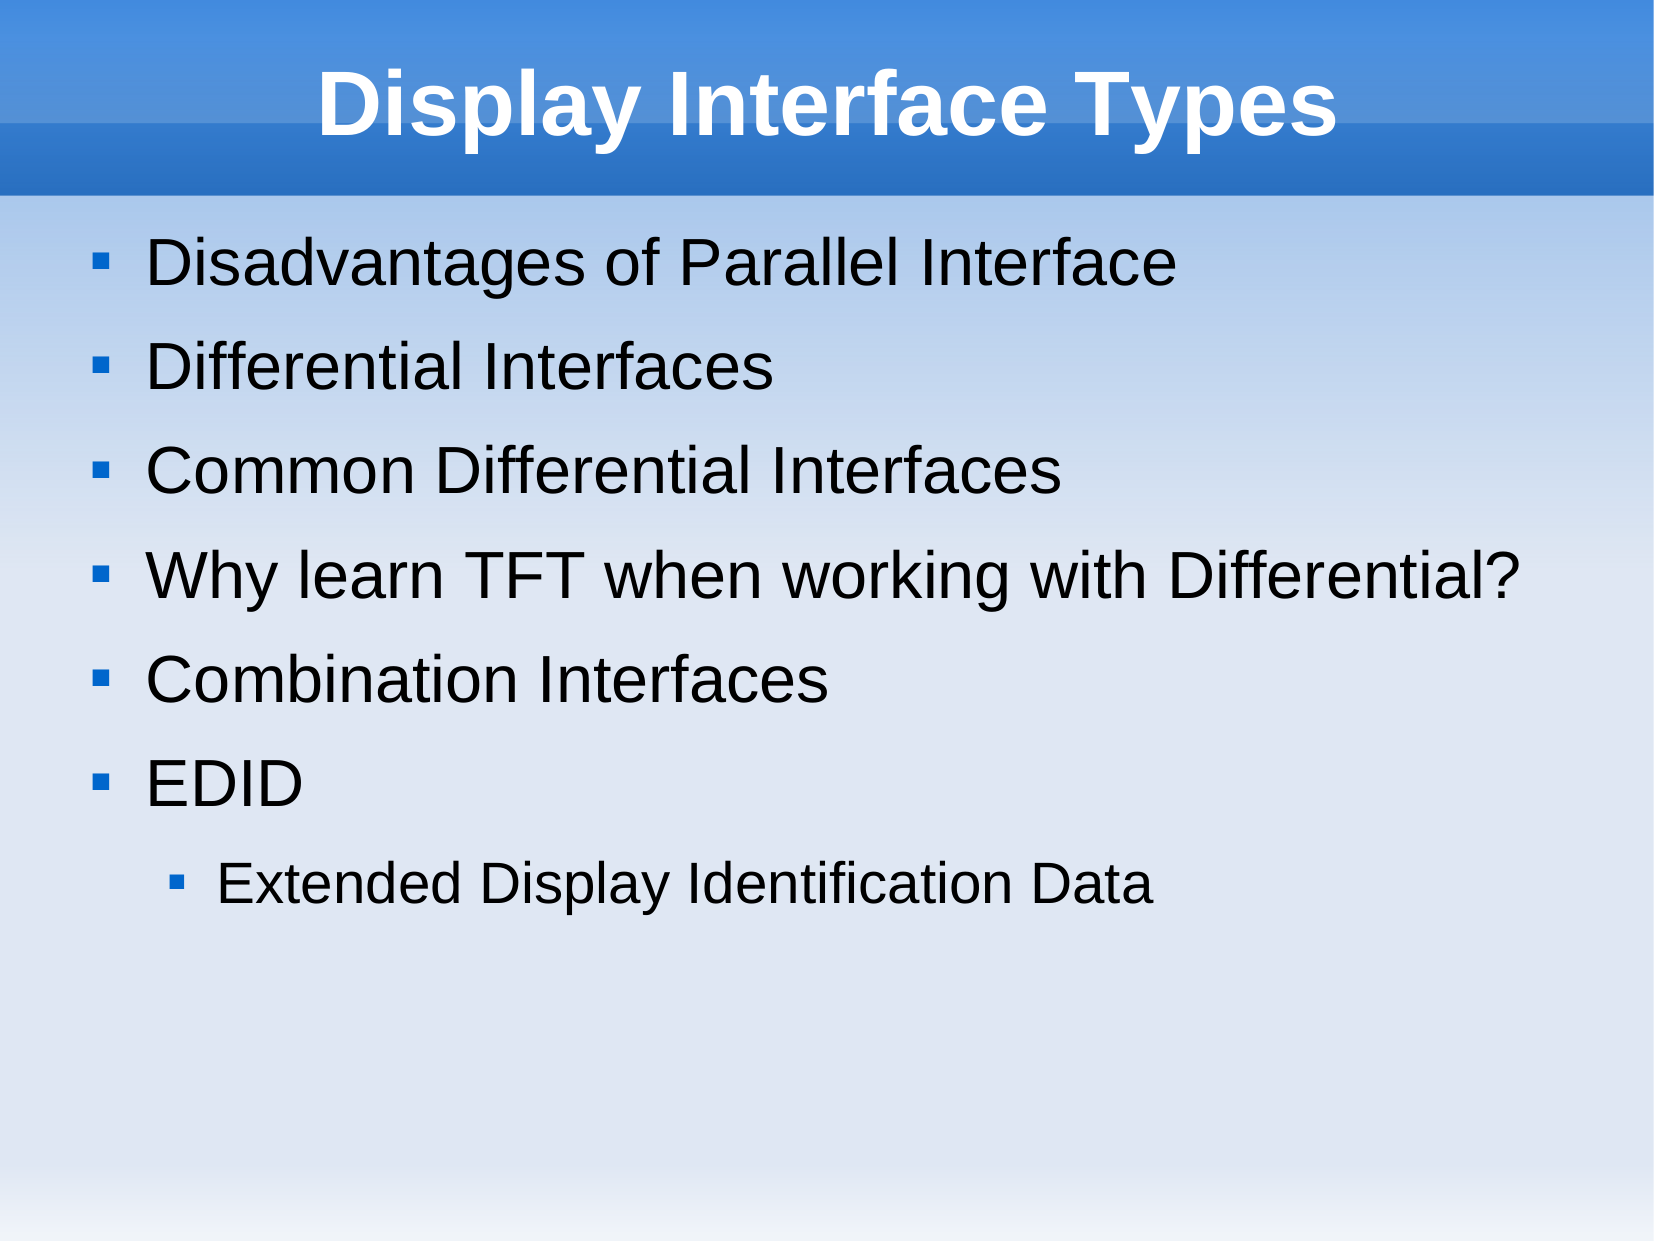

# Display Interface Types
Disadvantages of Parallel Interface
Differential Interfaces
Common Differential Interfaces
Why learn TFT when working with Differential?
Combination Interfaces
EDID
Extended Display Identification Data